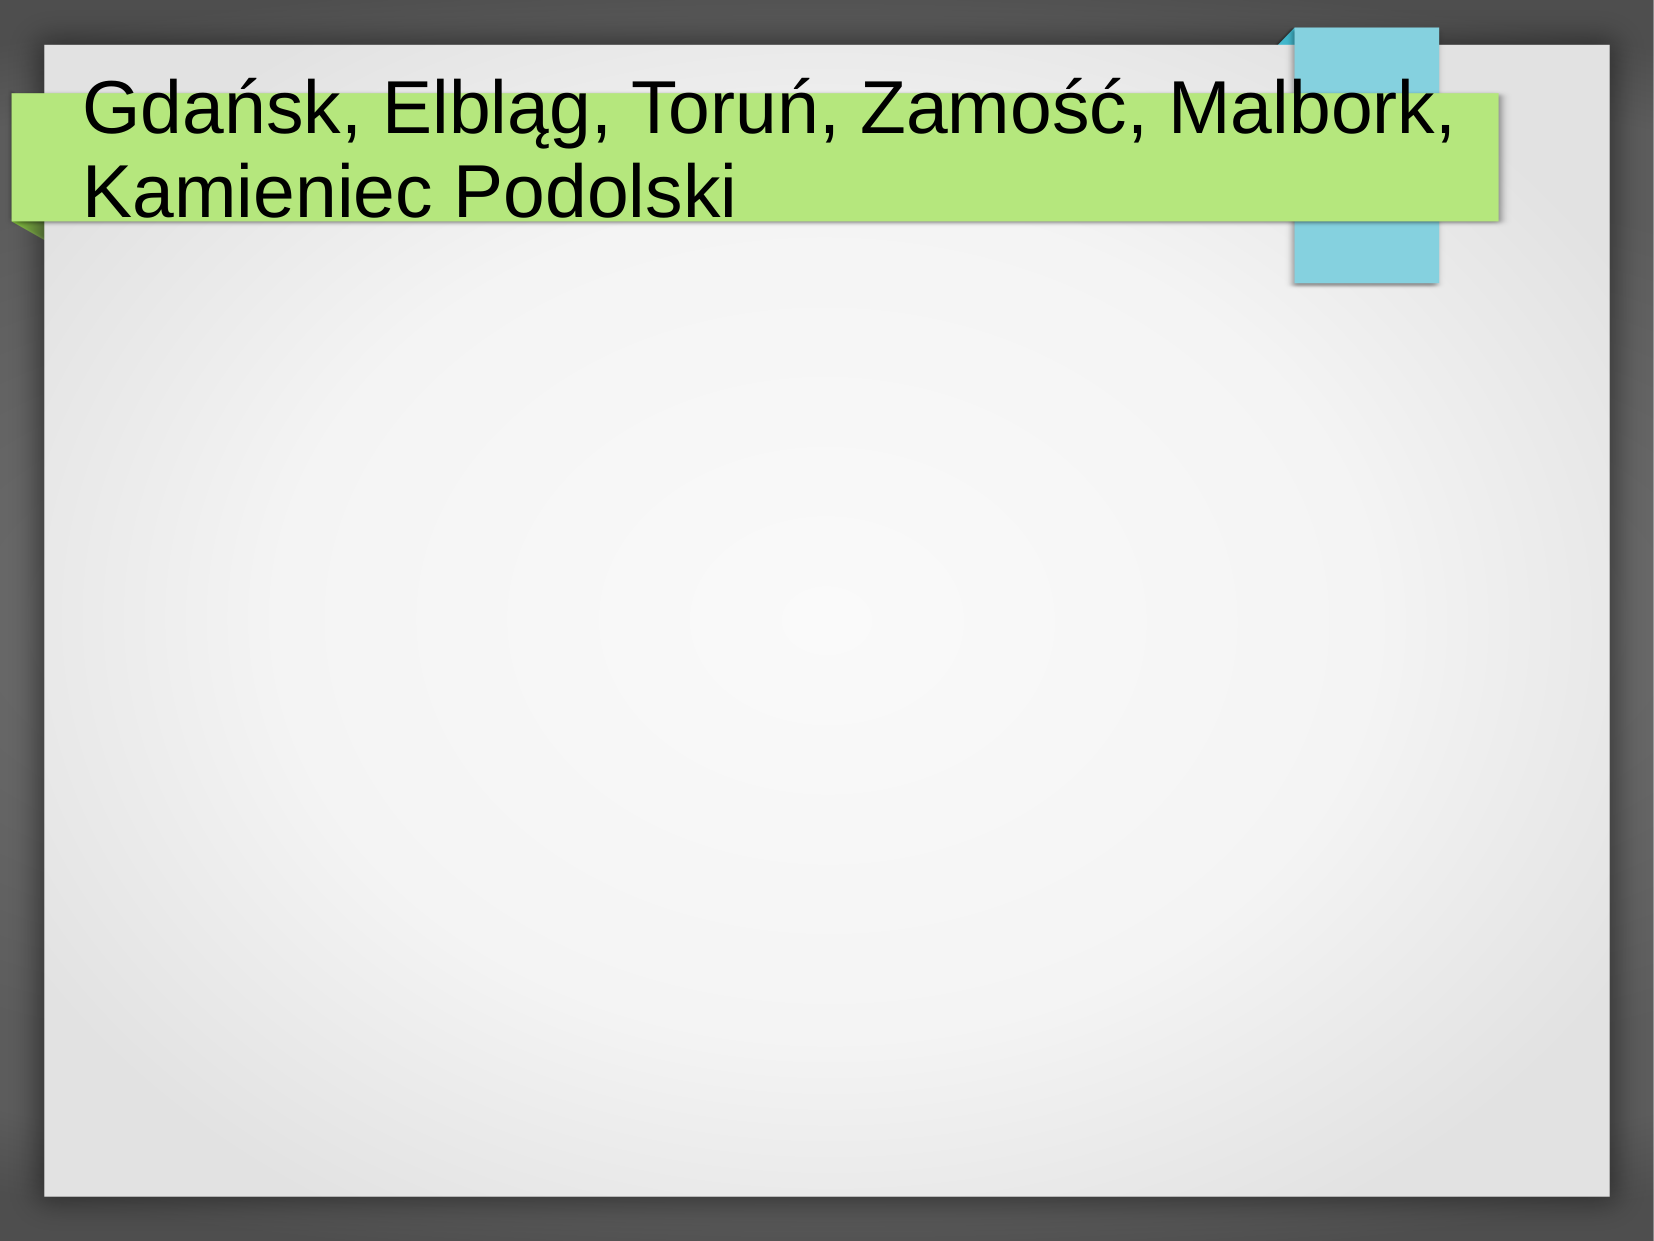

# Gdańsk, Elbląg, Toruń, Zamość, Malbork, Kamieniec Podolski